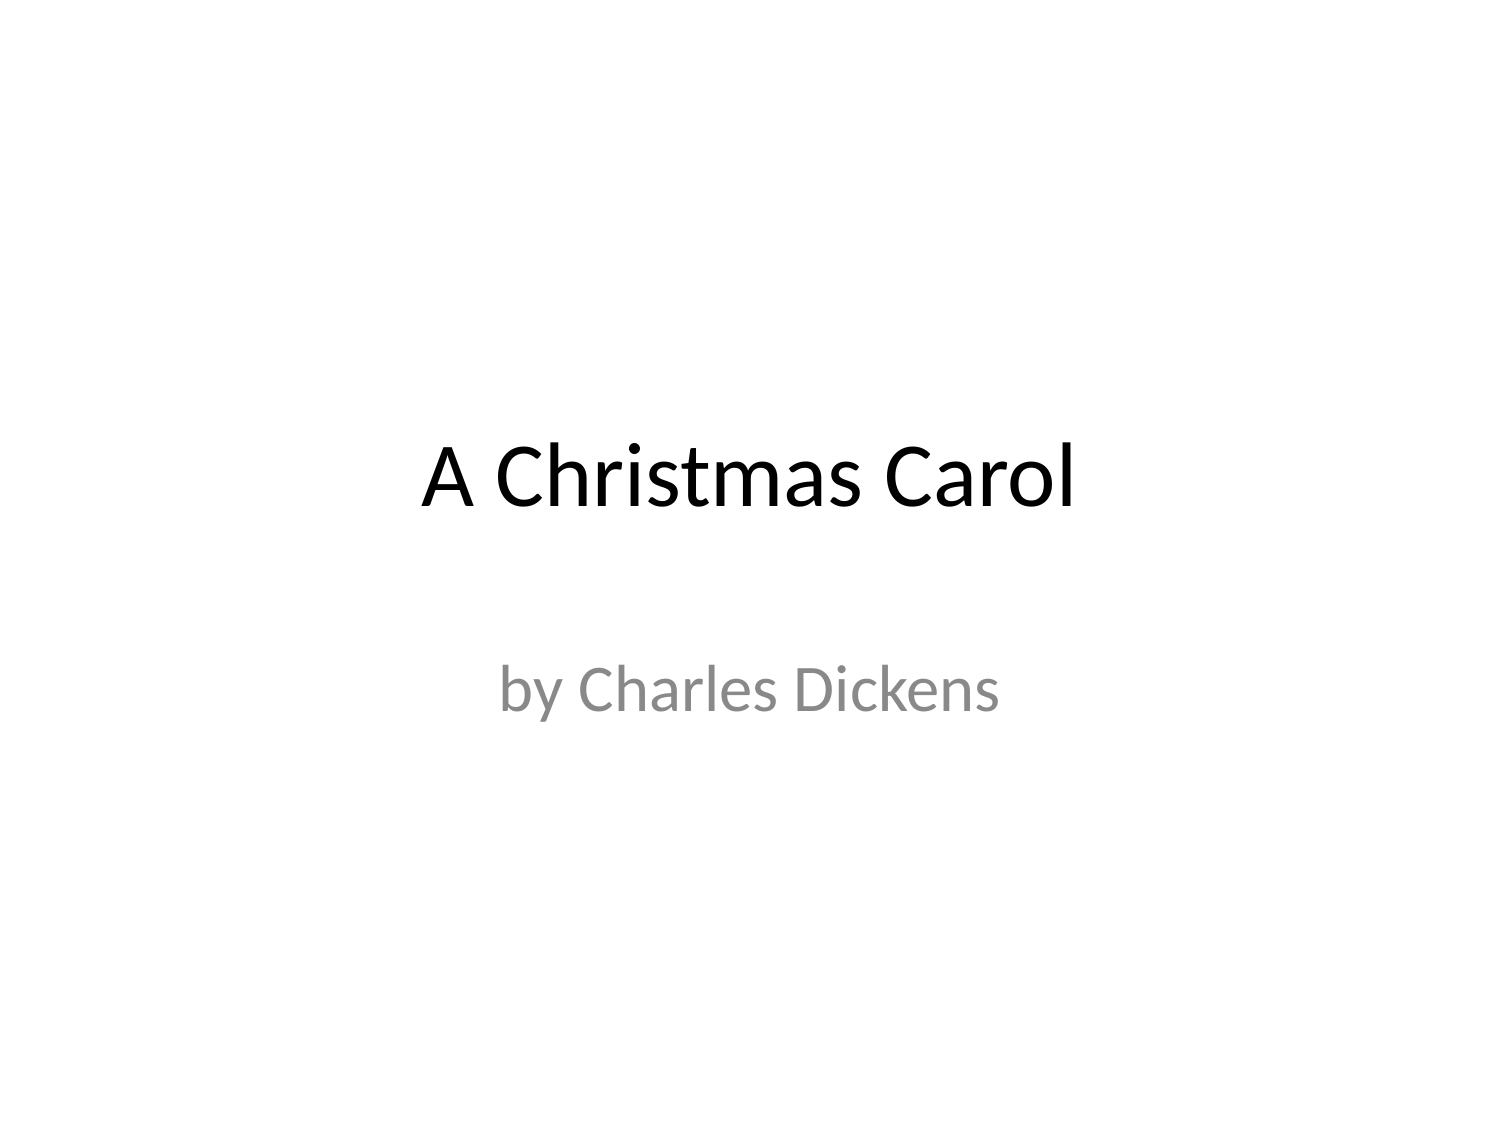

# A Christmas Carol
by Charles Dickens